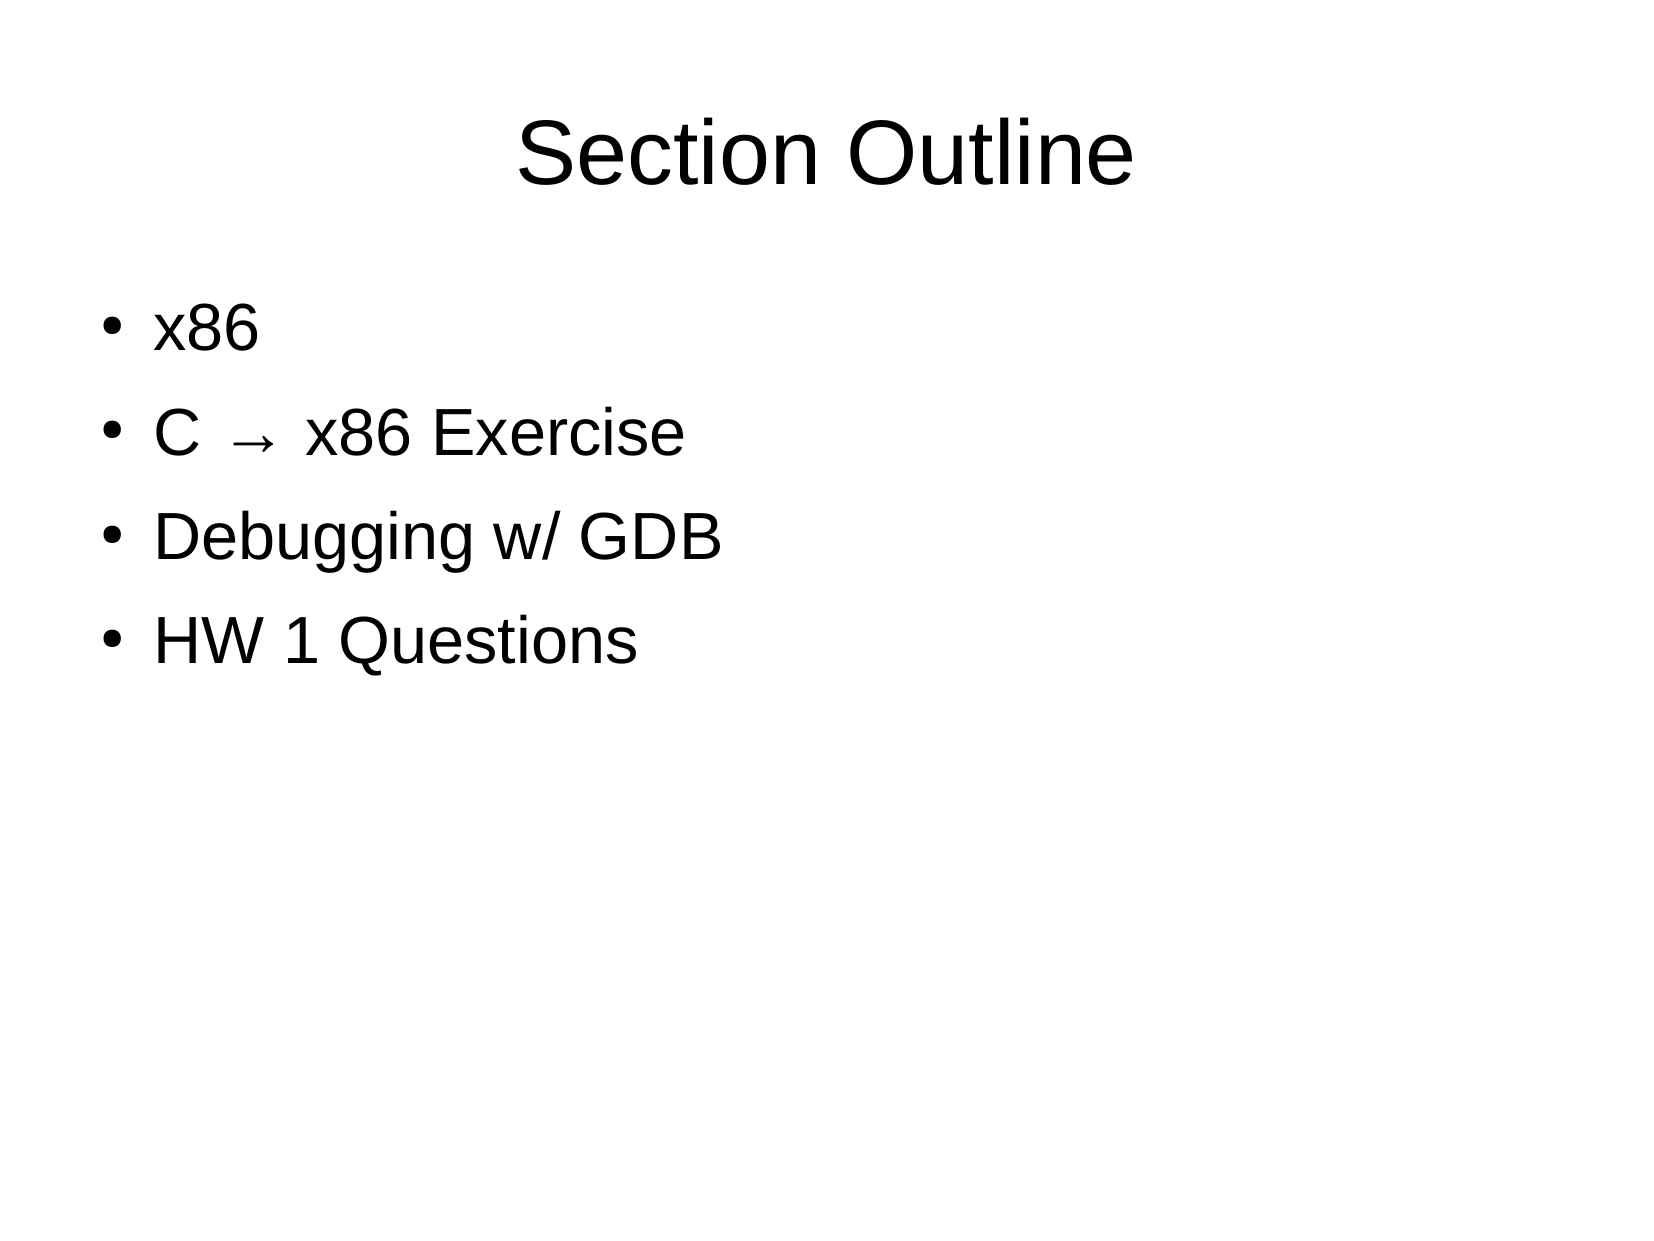

# Section Outline
x86
C → x86 Exercise
Debugging w/ GDB
HW 1 Questions